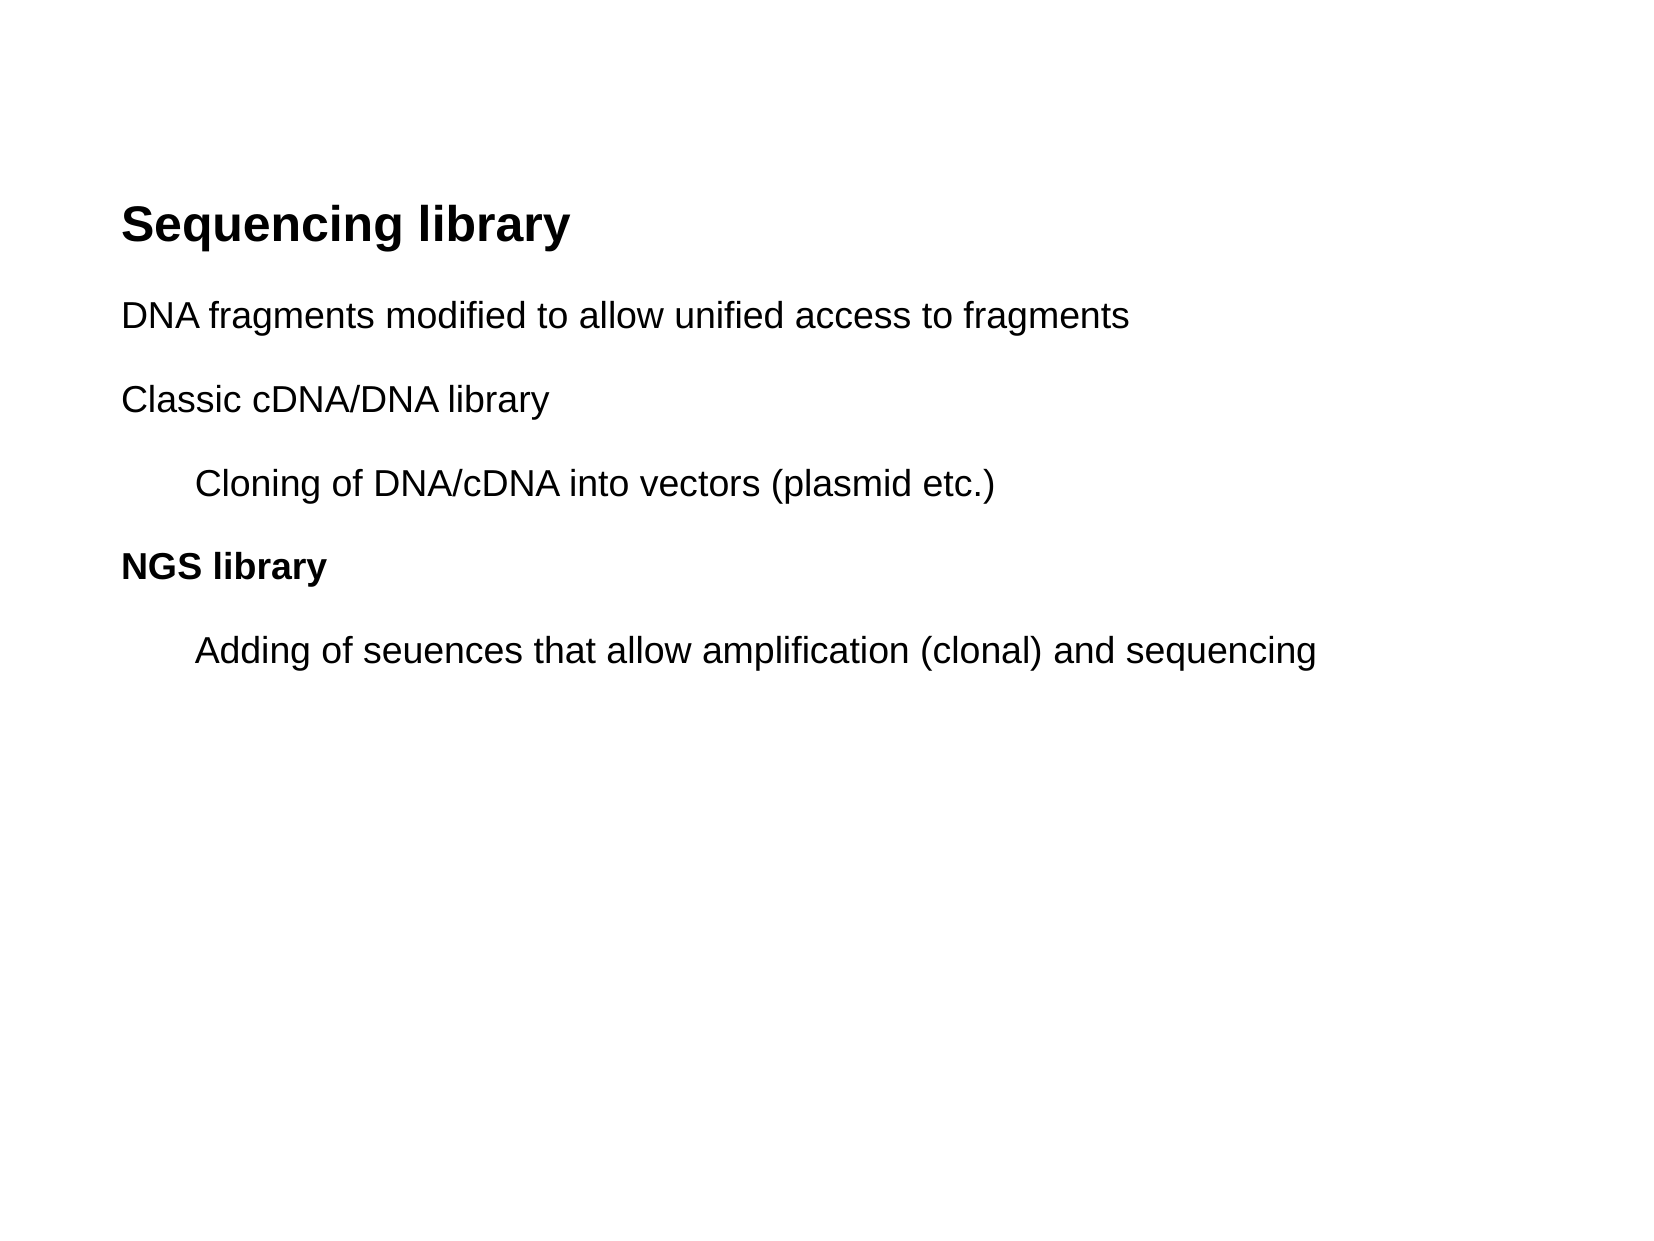

Sequencing library
DNA fragments modified to allow unified access to fragments
Classic cDNA/DNA library
	Cloning of DNA/cDNA into vectors (plasmid etc.)
NGS library
	Adding of seuences that allow amplification (clonal) and sequencing